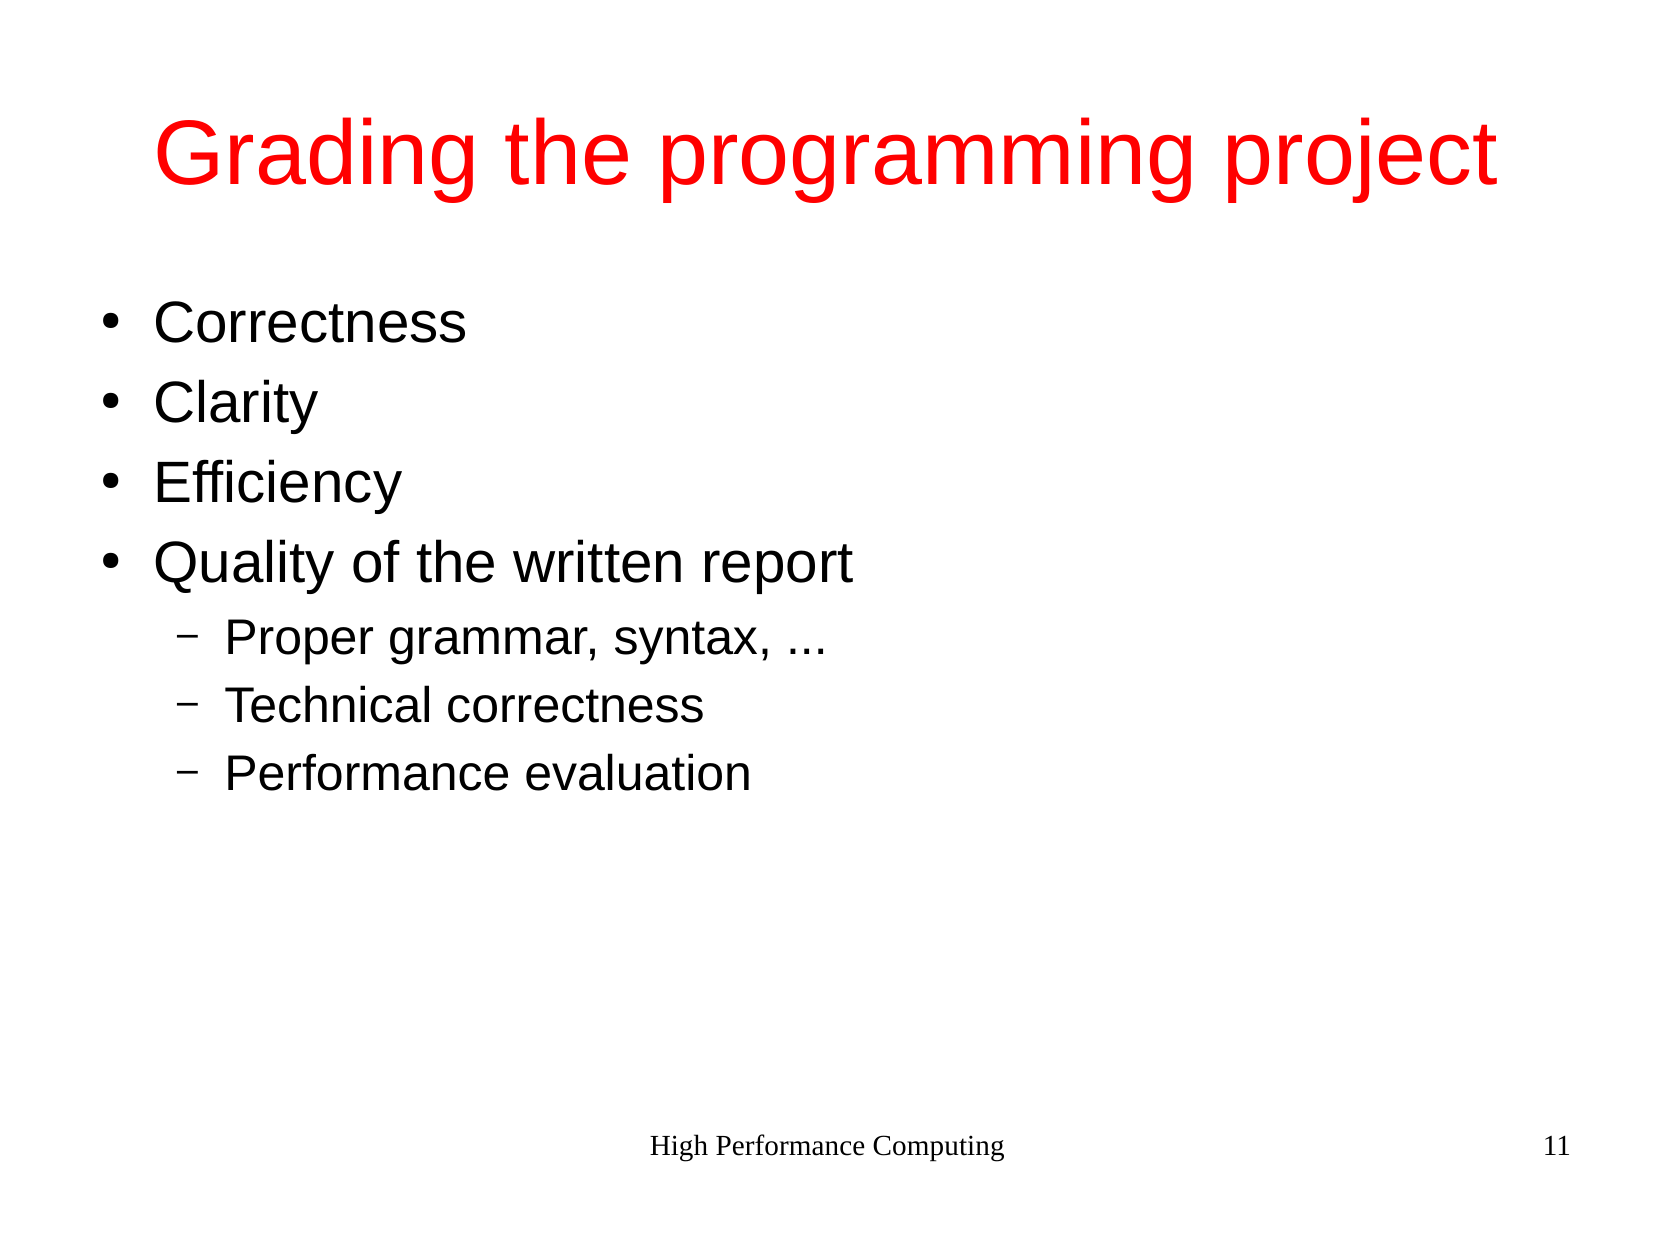

# Grading the programming project
Correctness
Clarity
Efficiency
Quality of the written report
Proper grammar, syntax, ...
Technical correctness
Performance evaluation
High Performance Computing
11